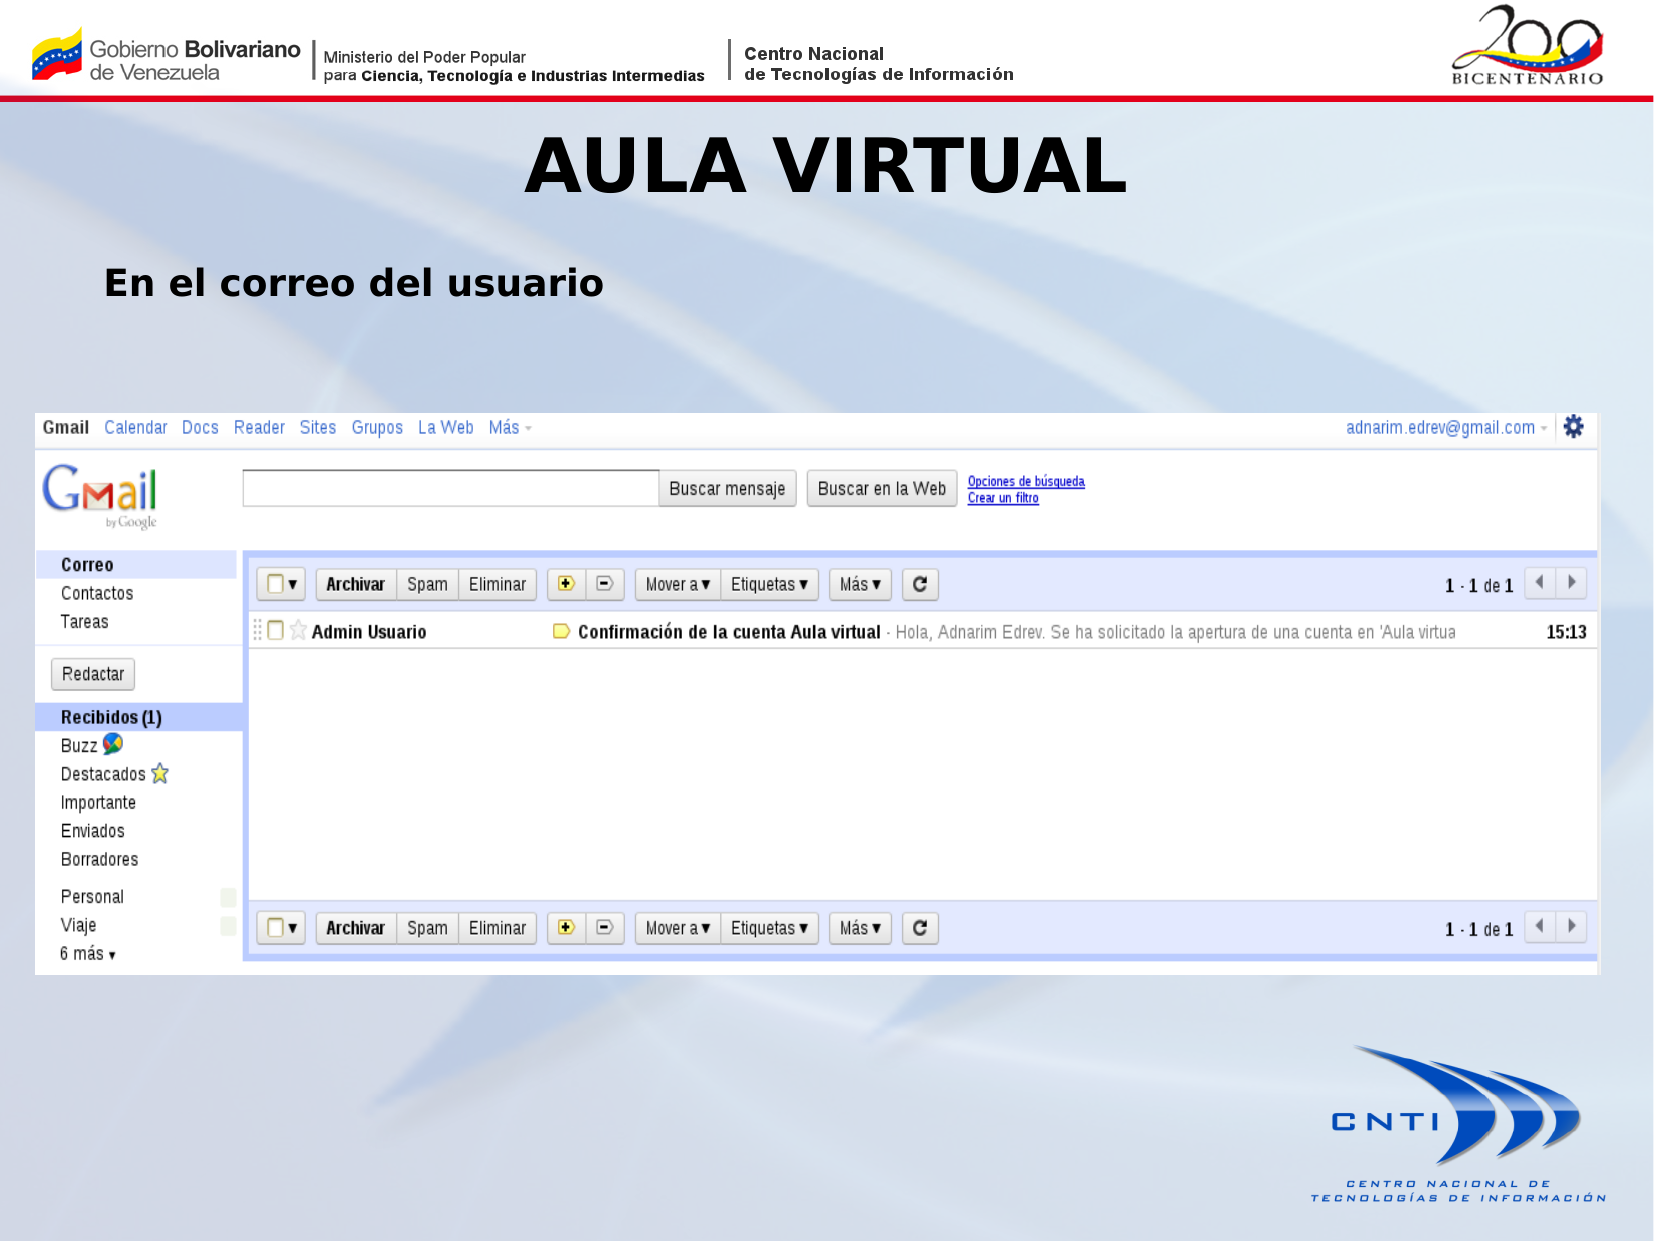

# AULA VIRTUAL
En el correo del usuario